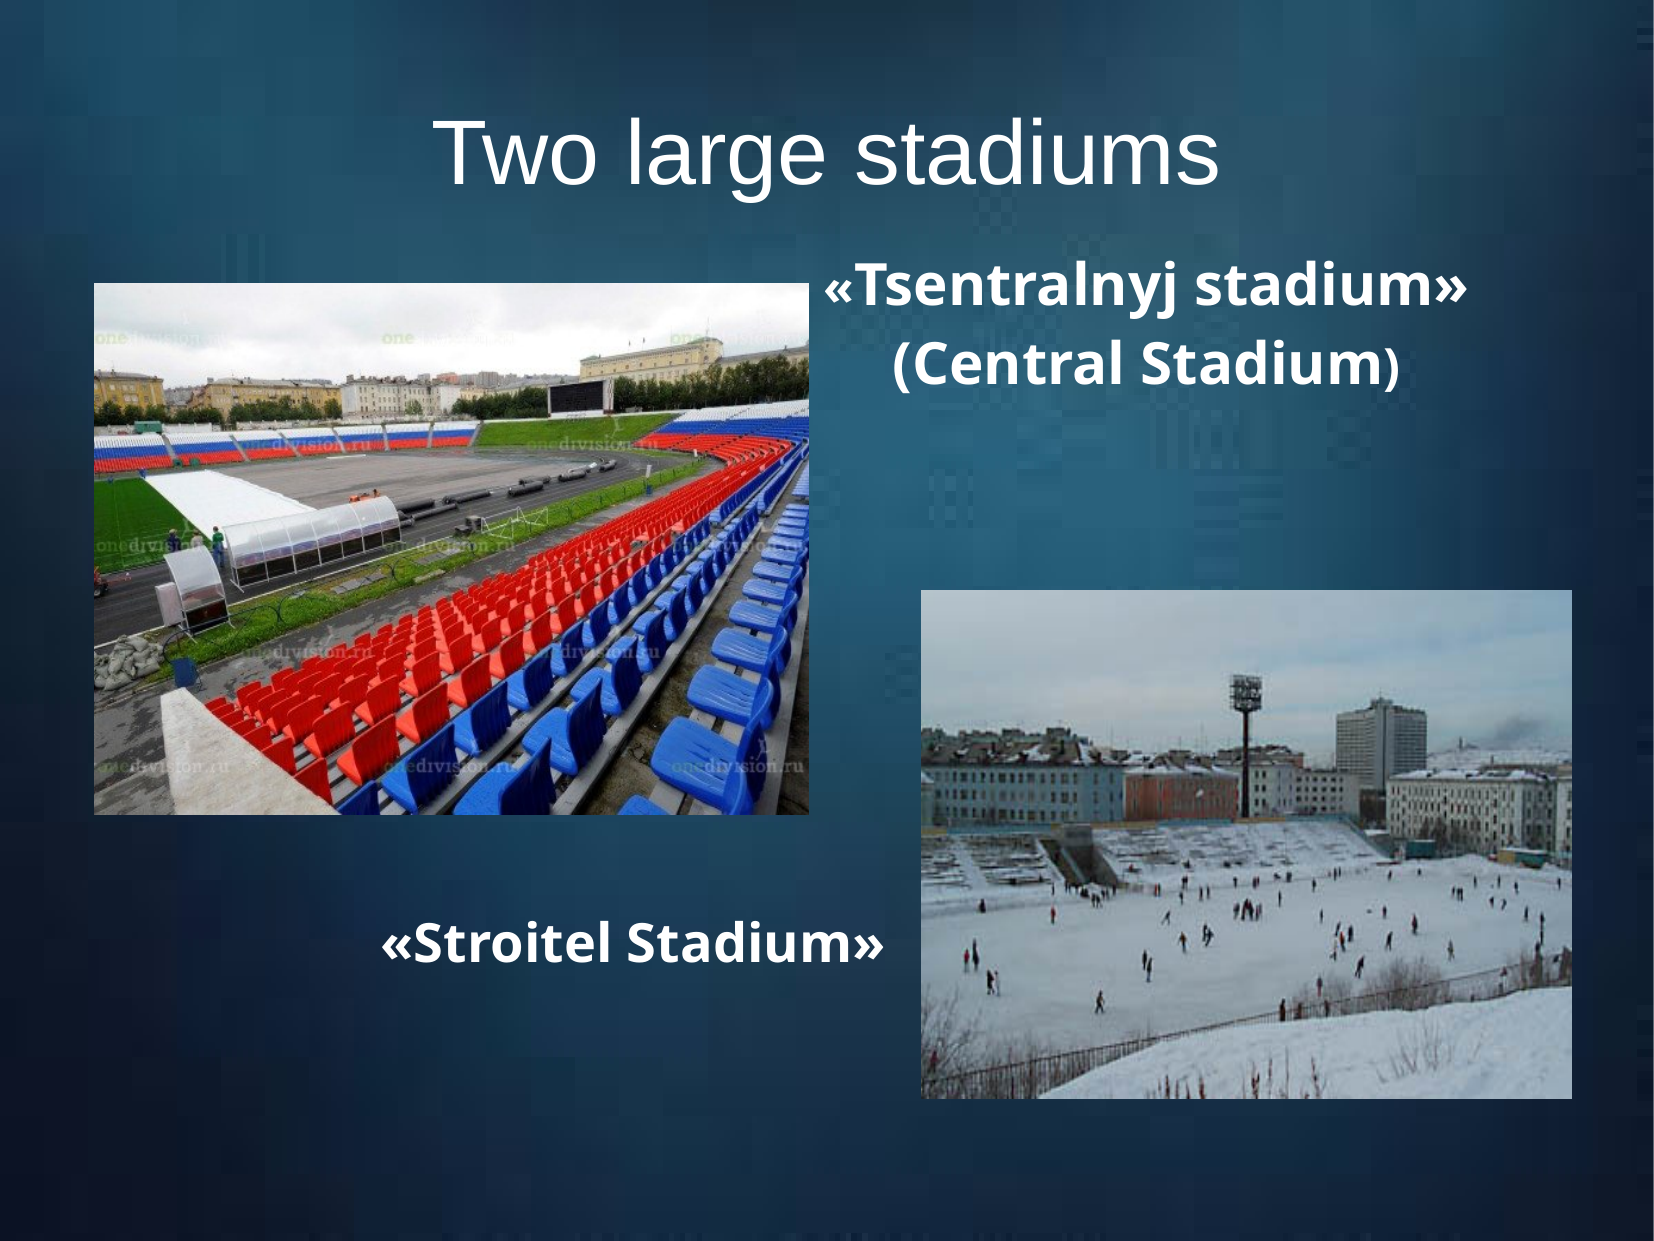

# Two large stadiums
«Tsentralnyj stadium»
(Central Stadium)
«Stroitel Stadium»